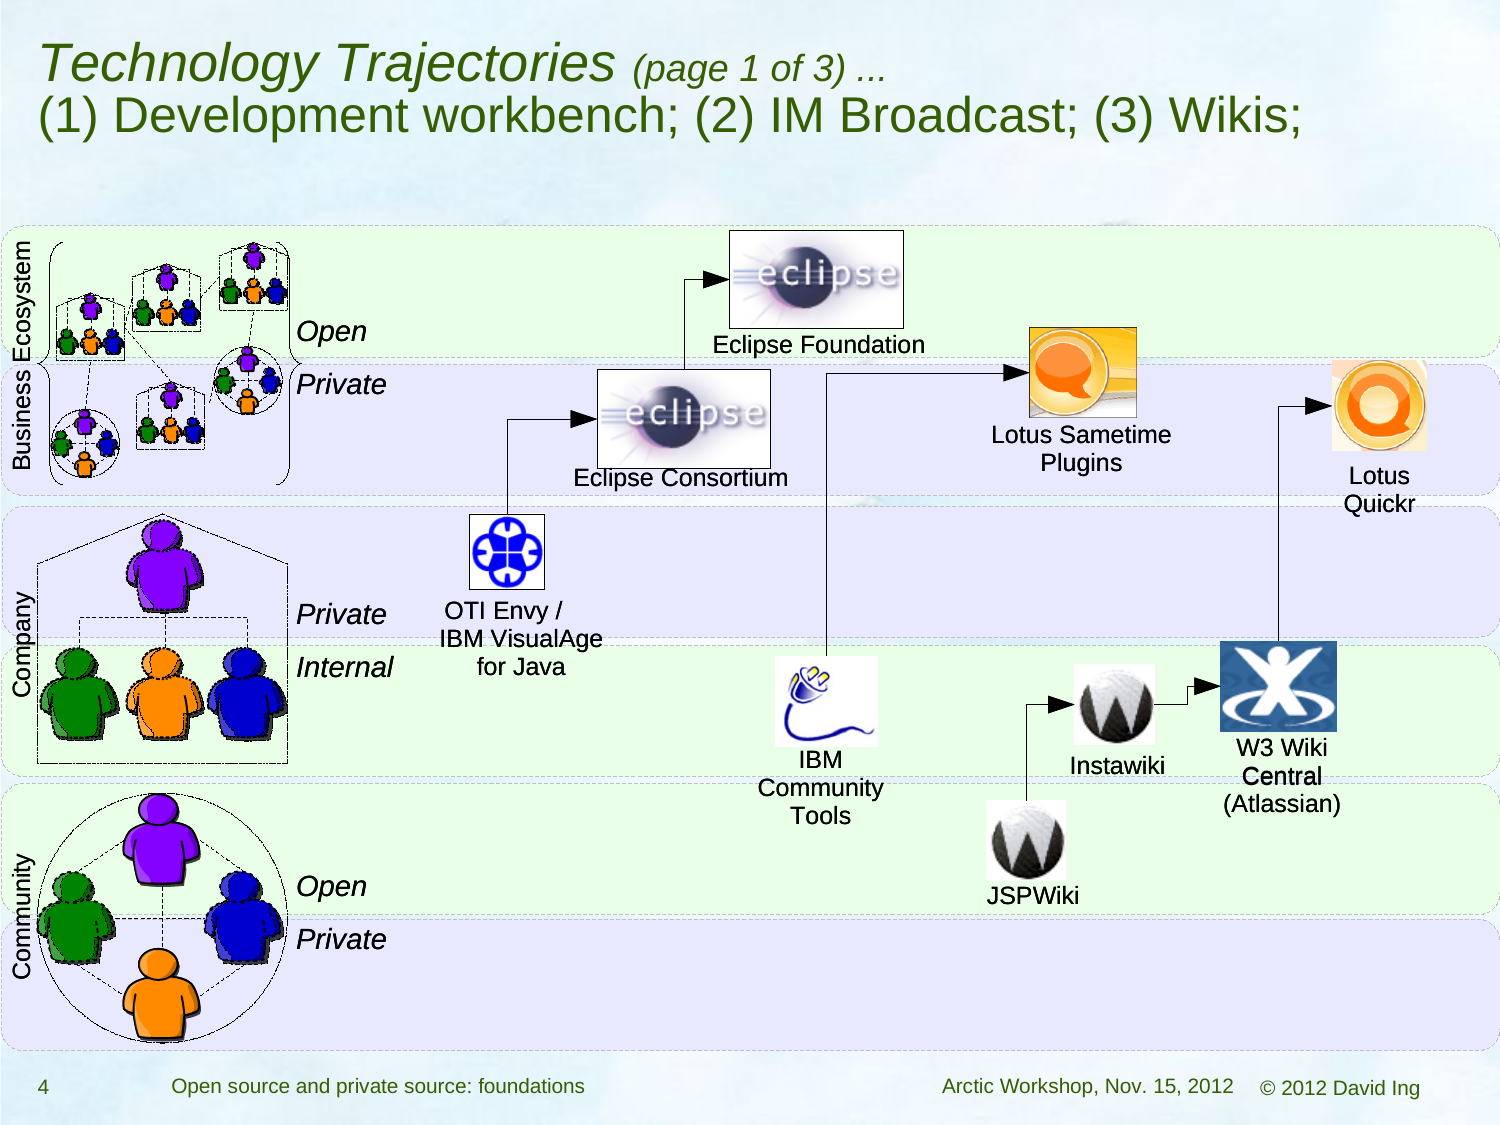

# Technology Trajectories (page 1 of 3) ... (1) Development workbench; (2) IM Broadcast; (3) Wikis;
Open
Open
Eclipse Foundation
Eclipse Foundation
Business Ecosystem
Business Ecosystem
Private
Private
Lotus Sametime Plugins
Lotus Sametime Plugins
Lotus Quickr
Lotus Quickr
Eclipse Consortium
Eclipse Consortium
OTI Envy /
IBM VisualAge
for Java
OTI Envy /
IBM VisualAge
for Java
Private
Private
Company
Company
Internal
Internal
W3 Wiki Central (Atlassian)
W3 Wiki Central (Atlassian)
IBM Community Tools
IBM Community Tools
Instawiki
Instawiki
Open
Open
JSPWiki
JSPWiki
Community
Community
Private
Private
Open source and private source: foundations
Arctic Workshop, Nov. 15, 2012
4